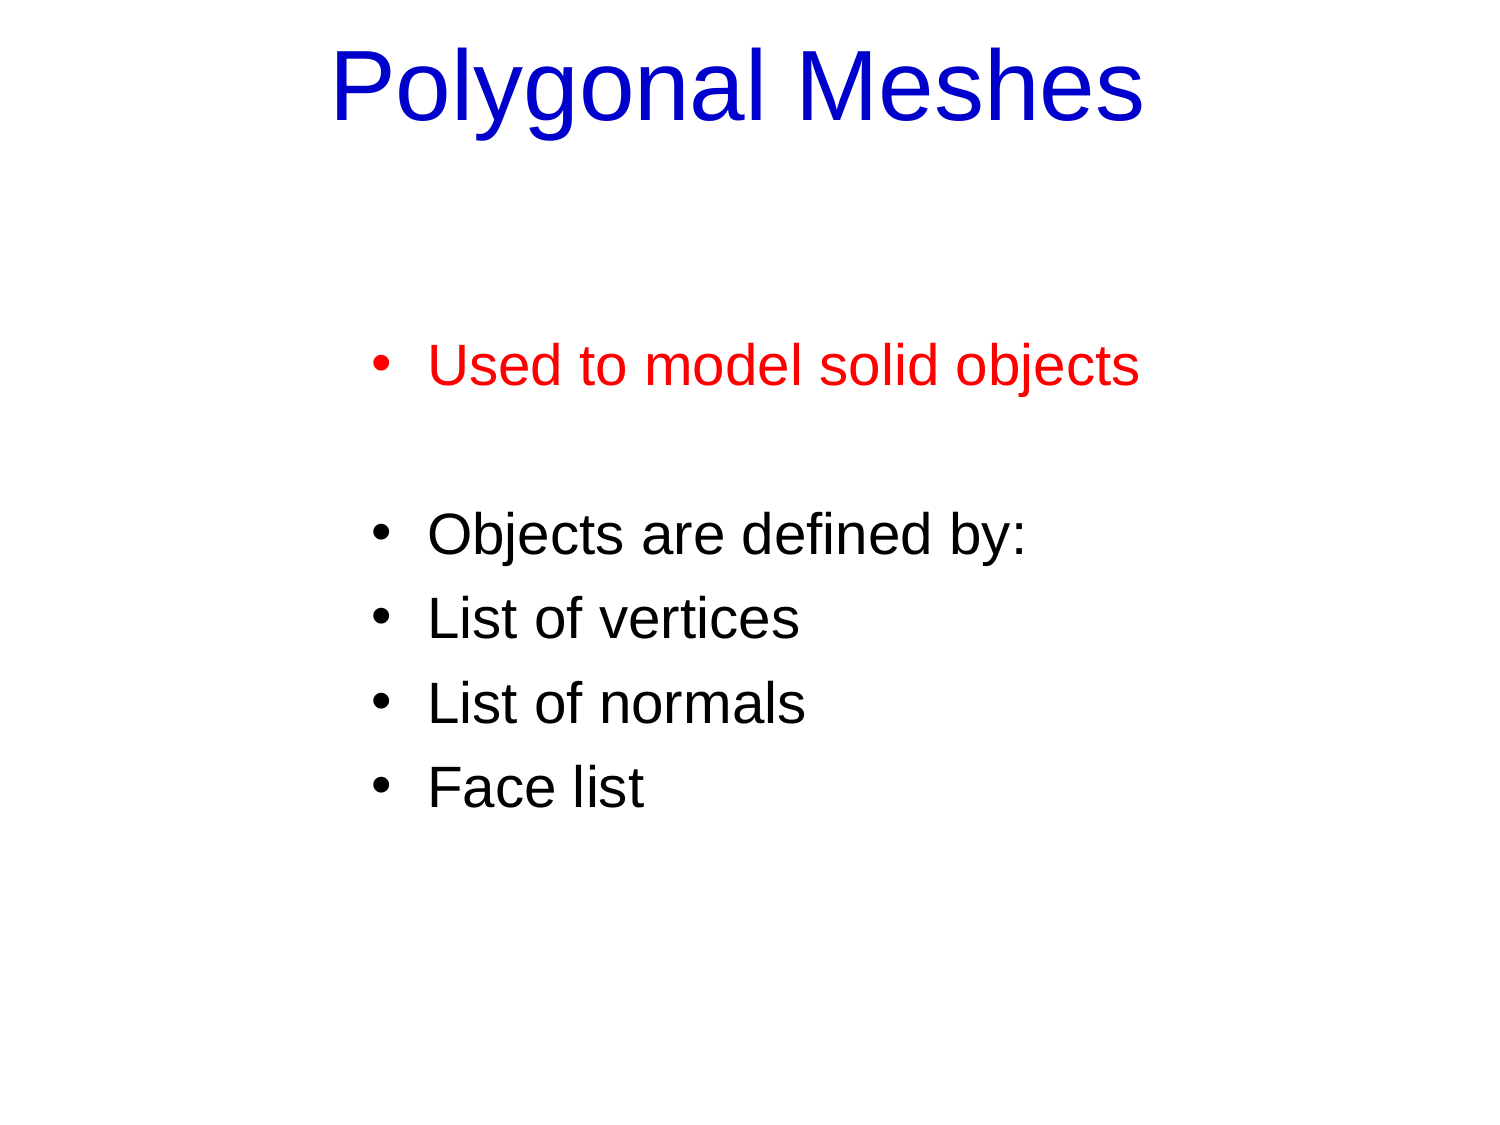

# Polygonal Meshes
Used to model solid objects
Objects are defined by:
List of vertices
List of normals
Face list